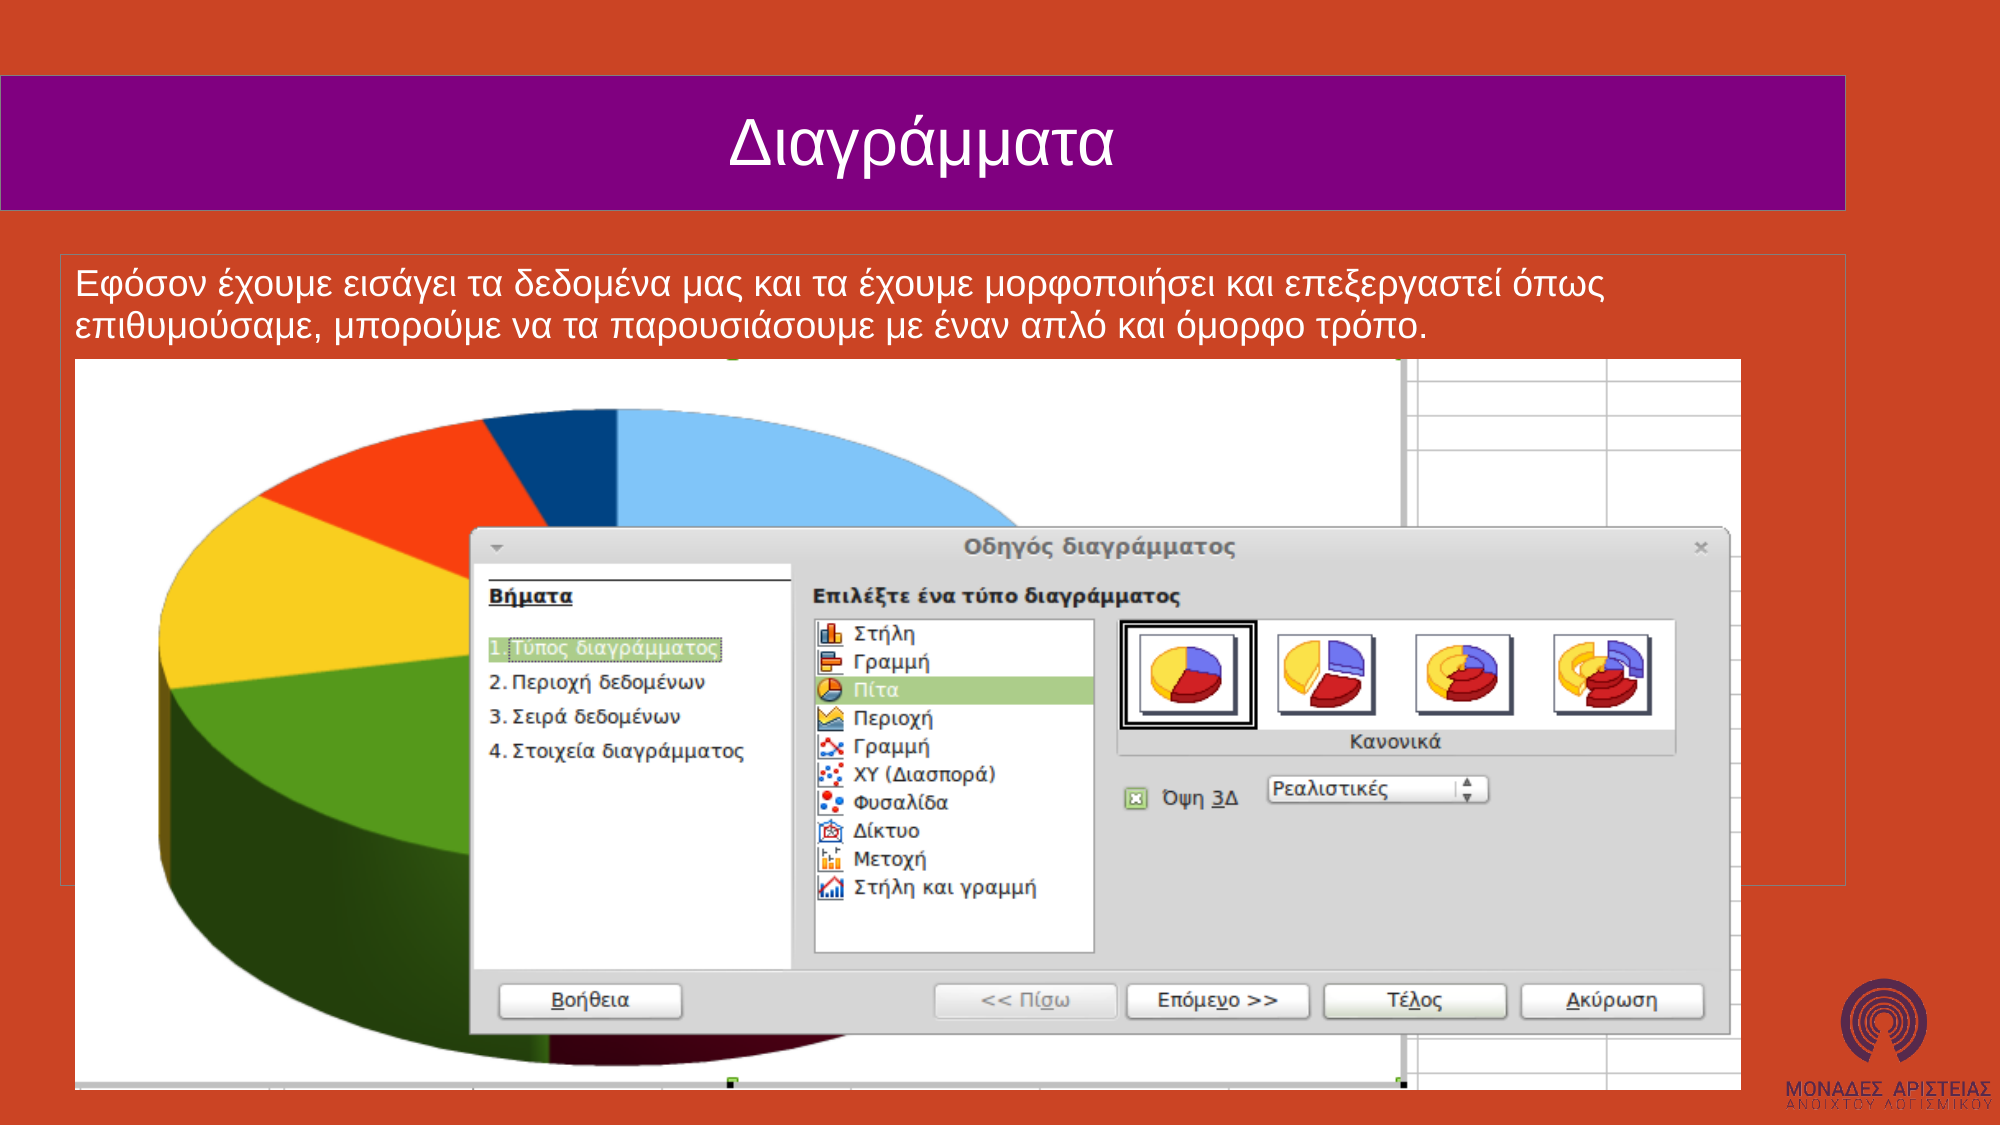

Διαγράμματα
Εφόσον έχουμε εισάγει τα δεδομένα μας και τα έχουμε μορφοποιήσει και επεξεργαστεί όπως επιθυμούσαμε, μπορούμε να τα παρουσιάσουμε με έναν απλό και όμορφο τρόπο.
Ενδεικτικά βήματα εισαγωγής διαγράμματος
Για την εισαγωγή διαγράμματος, επιλέγουμε τα κελιά μας και πηγαίνουμε Εισαγωγή -> Διάγραμμα.
Από τον οδηγό διαγράμματος, επιλέγουμε 4 βασικά στοιχεία σε σχέση με τον διάγραμμα μας
1) τον τύπο διαγράμματος πχ “πίτα”
2) την περιοχή δεδομένων, όπου υπάρχουν τα δεδομένα μας
3) την σειρά δεδομένων, όπου ορίζουμε τις τιμές των στοιχείων
4) τα στοιχεία διαγράμματος, όπου ορίζουμε τον γενικό τίτλο, το πλέγμα και την κλίμακα